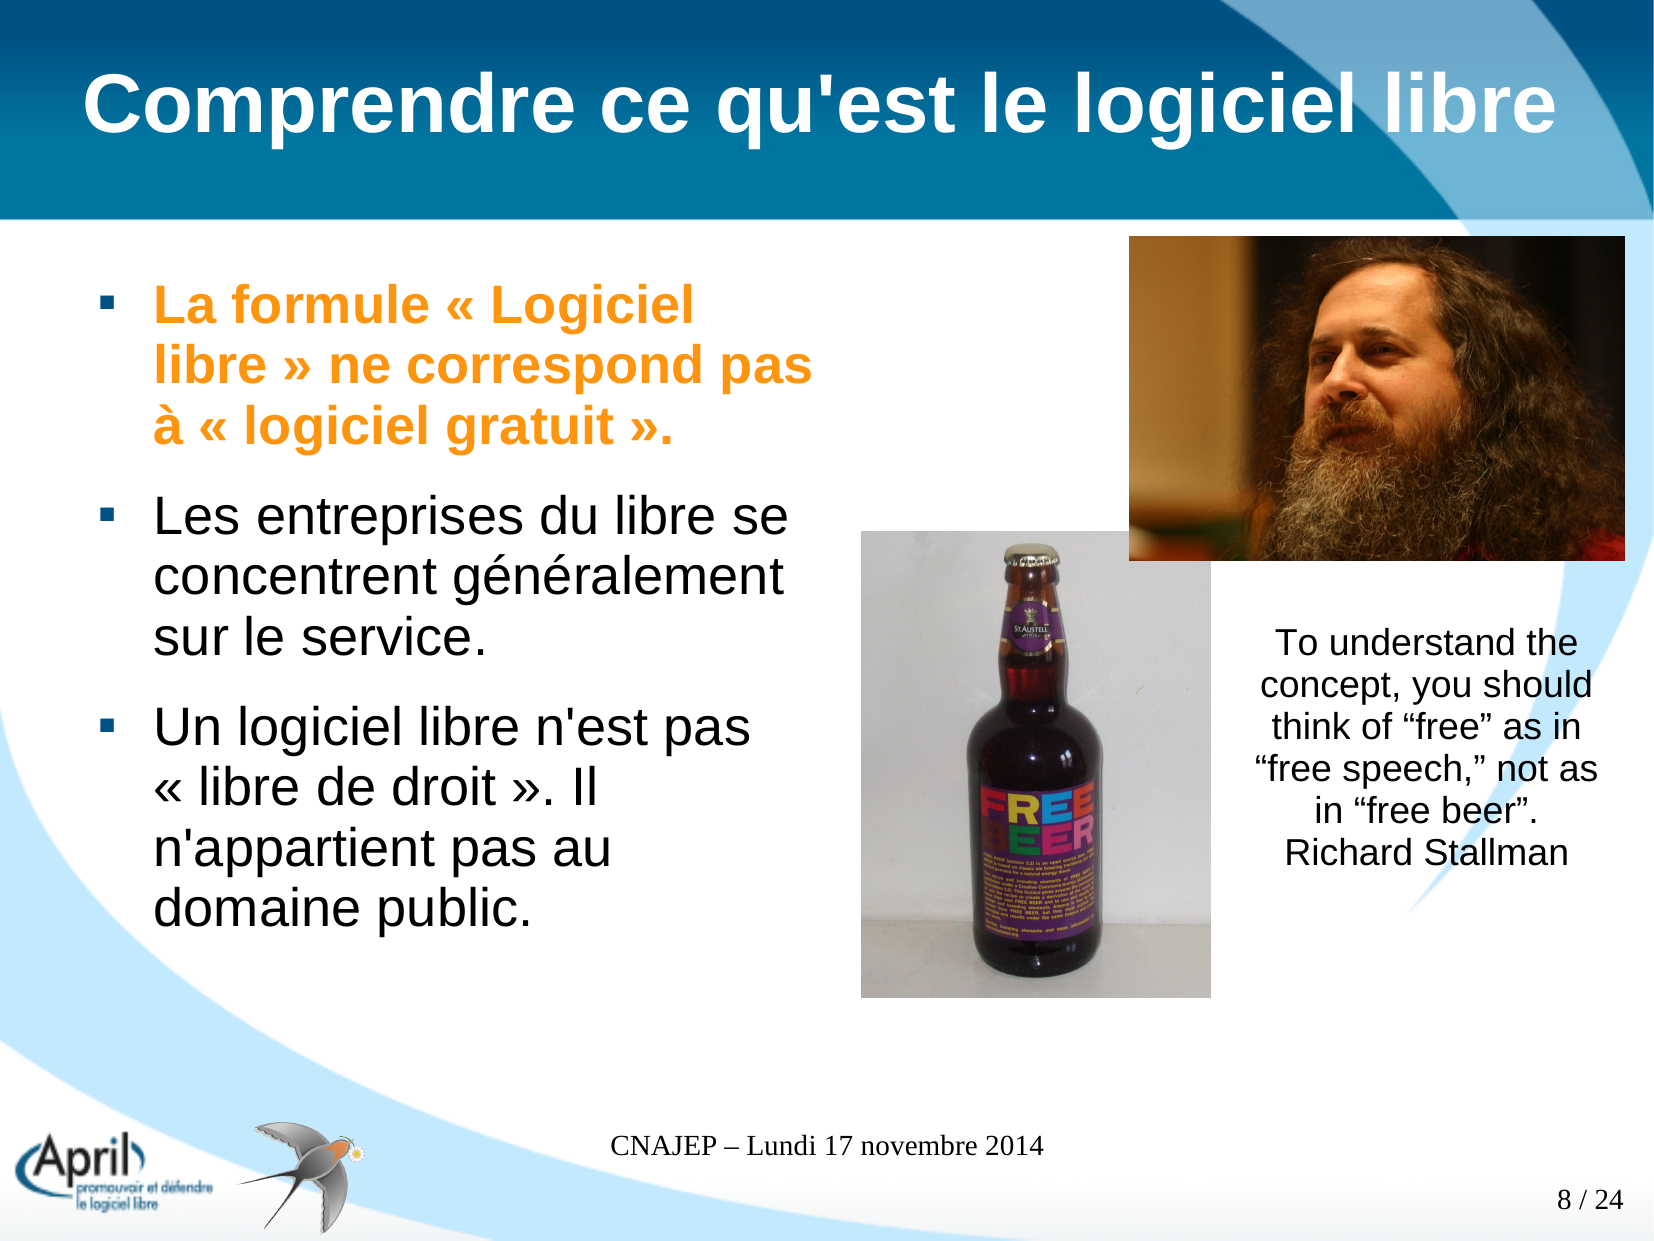

# Comprendre ce qu'est le logiciel libre
La formule « Logiciel libre » ne correspond pas à « logiciel gratuit ».
Les entreprises du libre se concentrent généralement sur le service.
Un logiciel libre n'est pas « libre de droit ». Il n'appartient pas au domaine public.
To understand the concept, you should think of “free” as in “free speech,” not as in “free beer”. Richard Stallman
17 novembre 2014 - CNAJEP
8